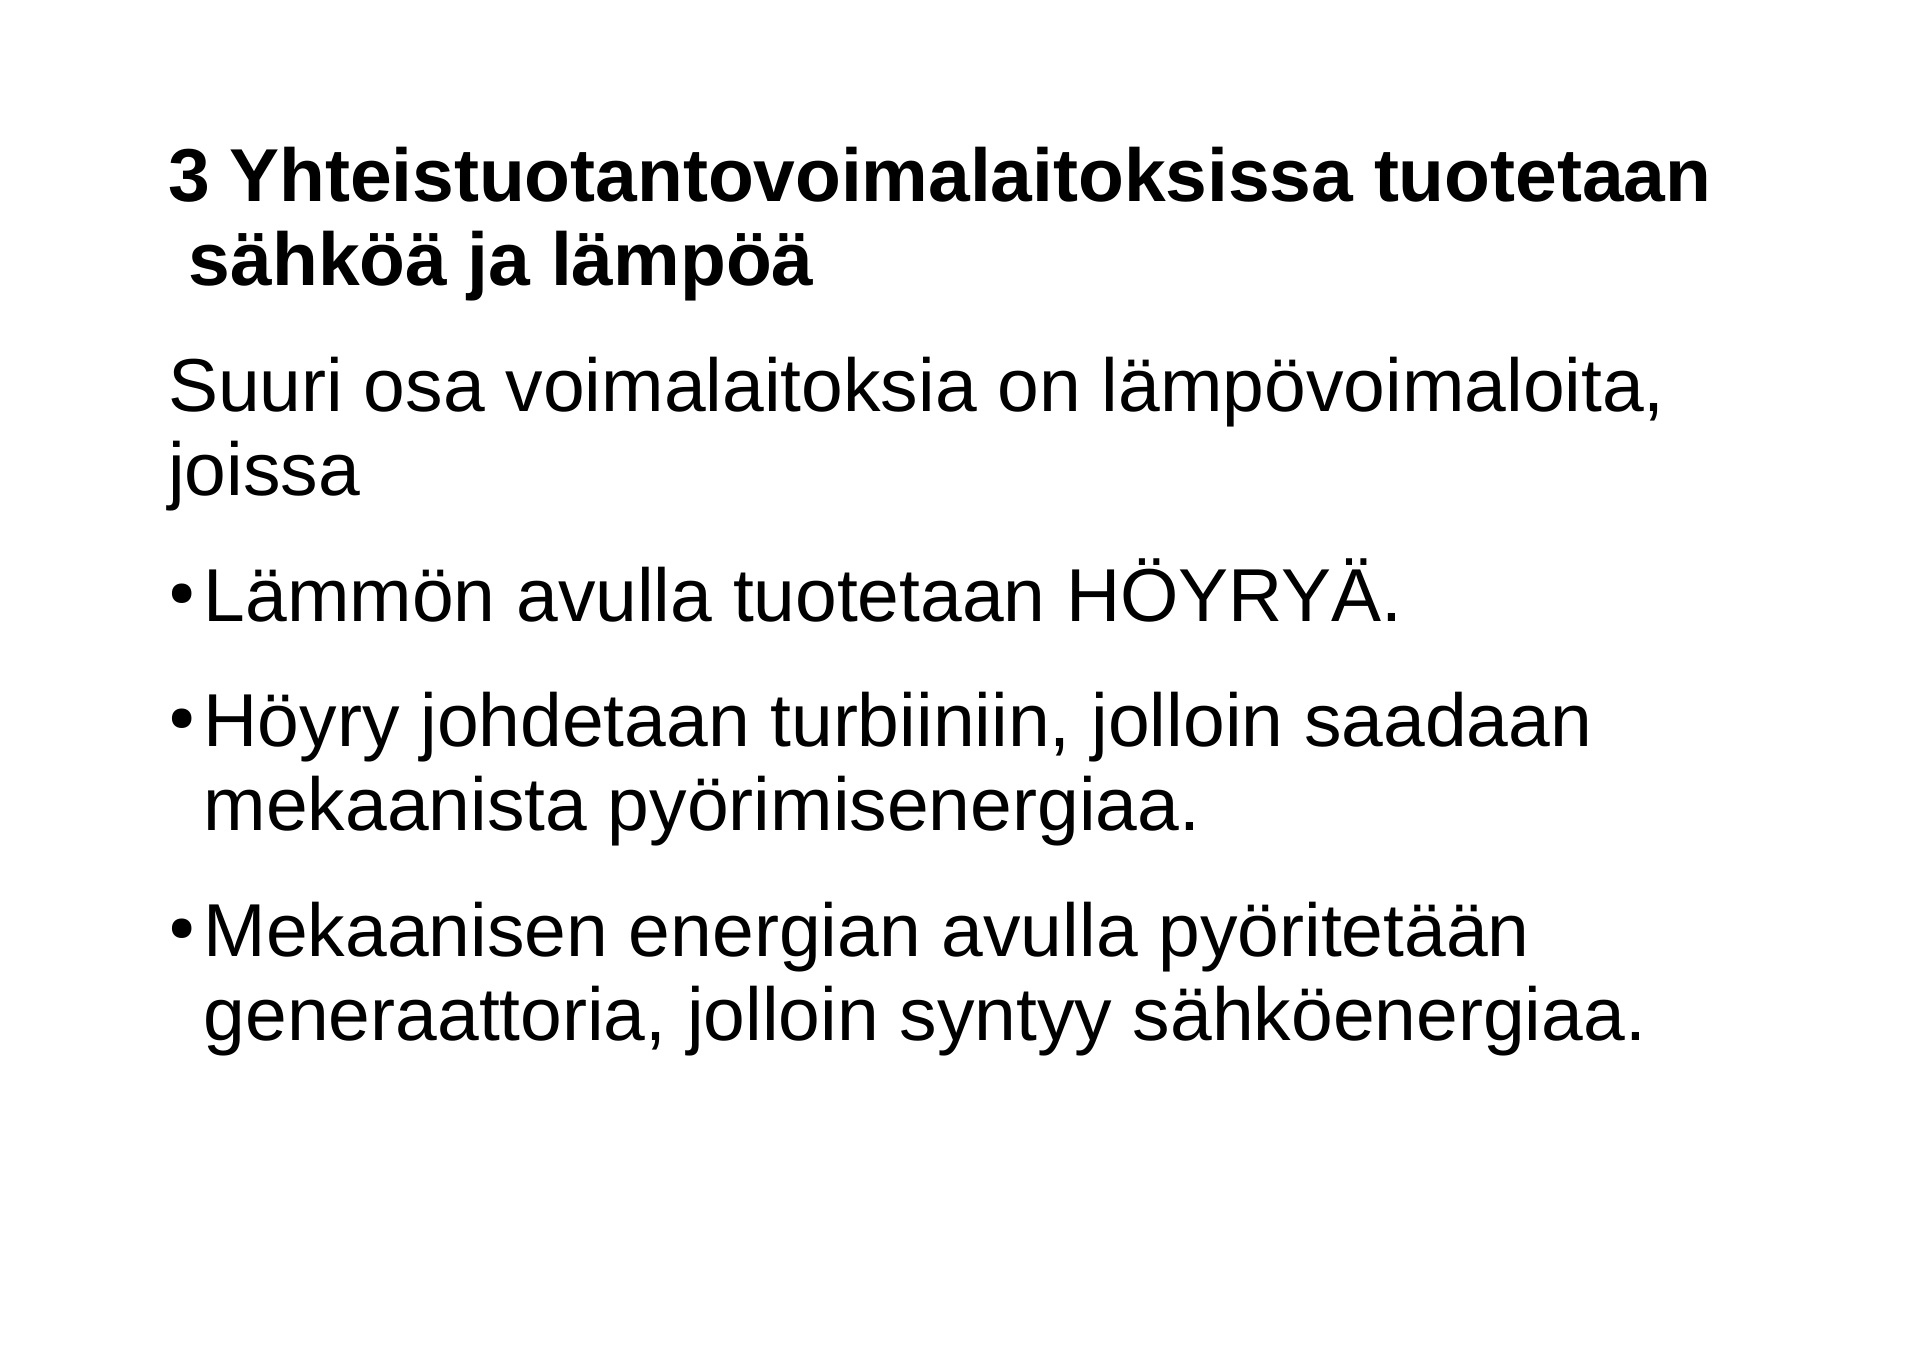

3 Yhteistuotantovoimalaitoksissa tuotetaan
 sähköä ja lämpöä
Suuri osa voimalaitoksia on lämpövoimaloita,
joissa
Lämmön avulla tuotetaan HÖYRYÄ.
Höyry johdetaan turbiiniin, jolloin saadaan
mekaanista pyörimisenergiaa.
Mekaanisen energian avulla pyöritetään
generaattoria, jolloin syntyy sähköenergiaa.